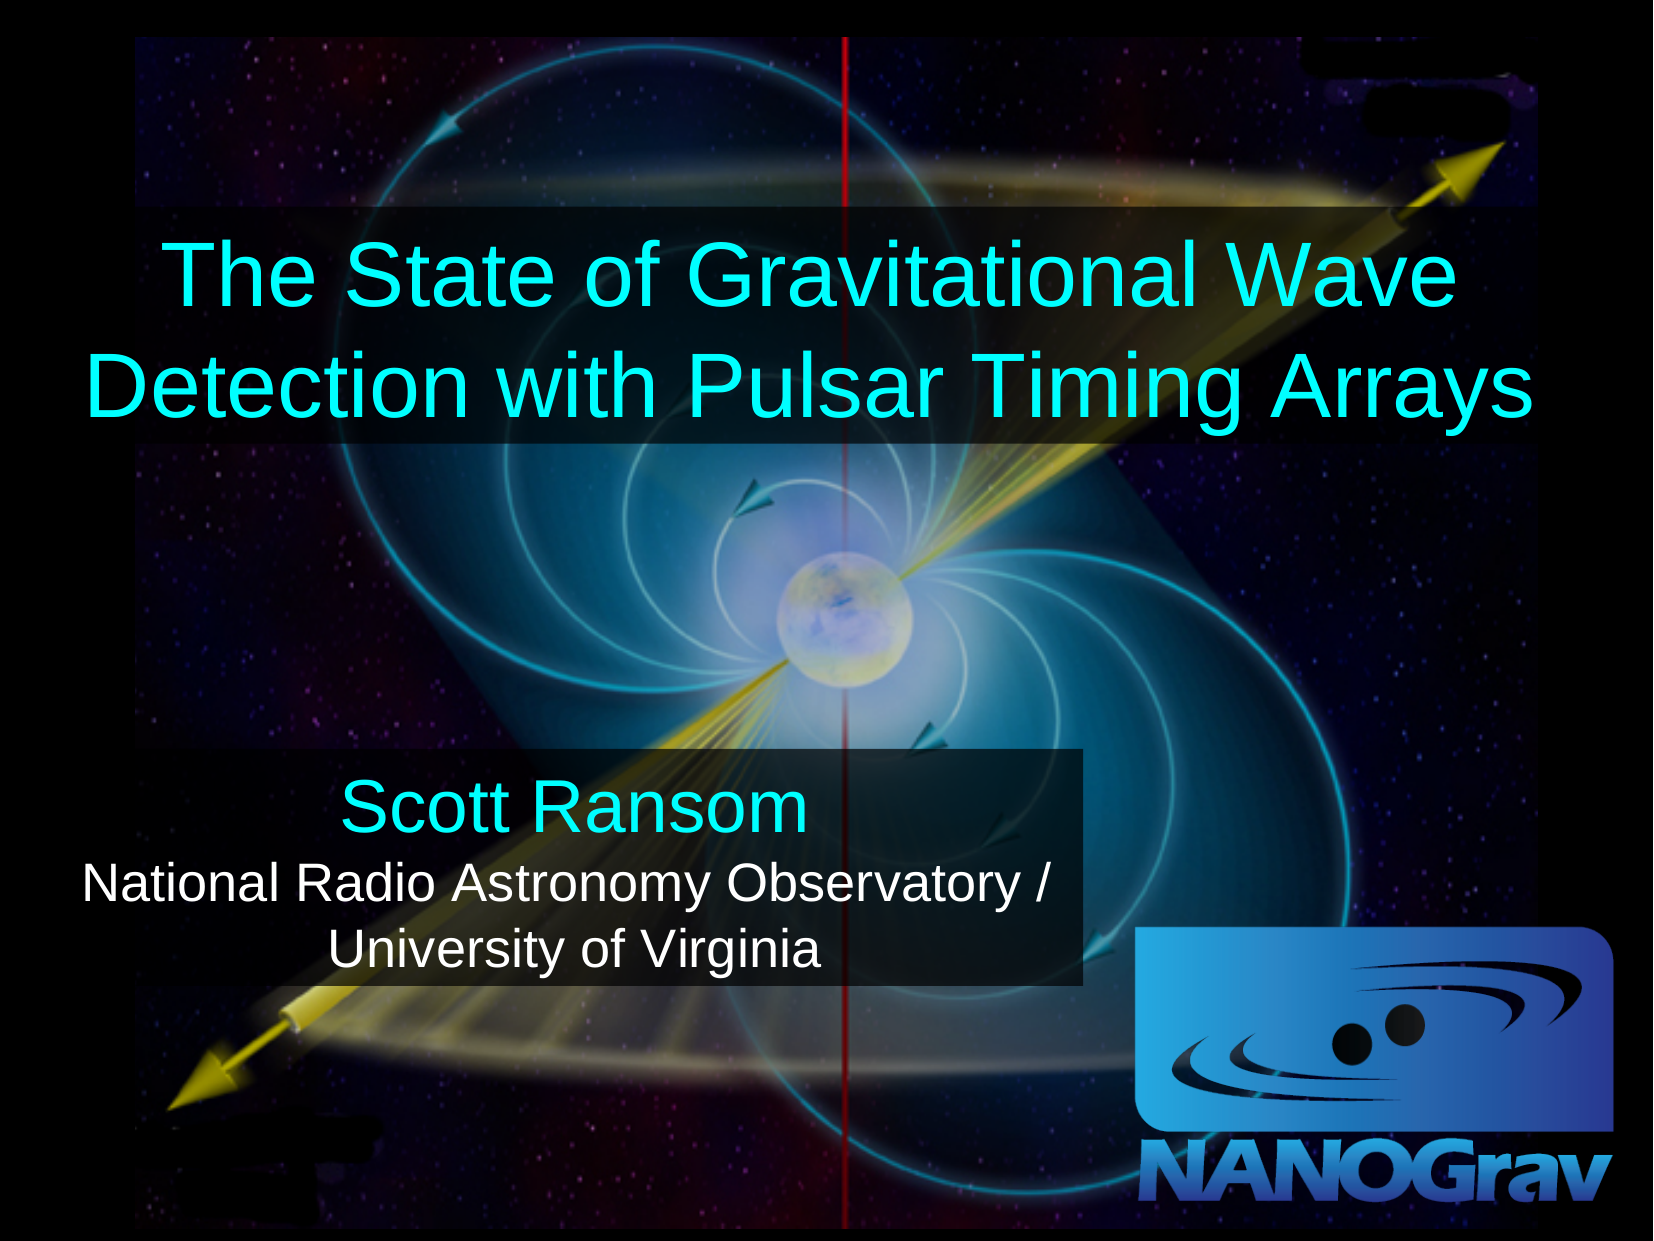

The State of Gravitational Wave Detection with Pulsar Timing Arrays
Scott Ransom
National Radio Astronomy Observatory /
University of Virginia